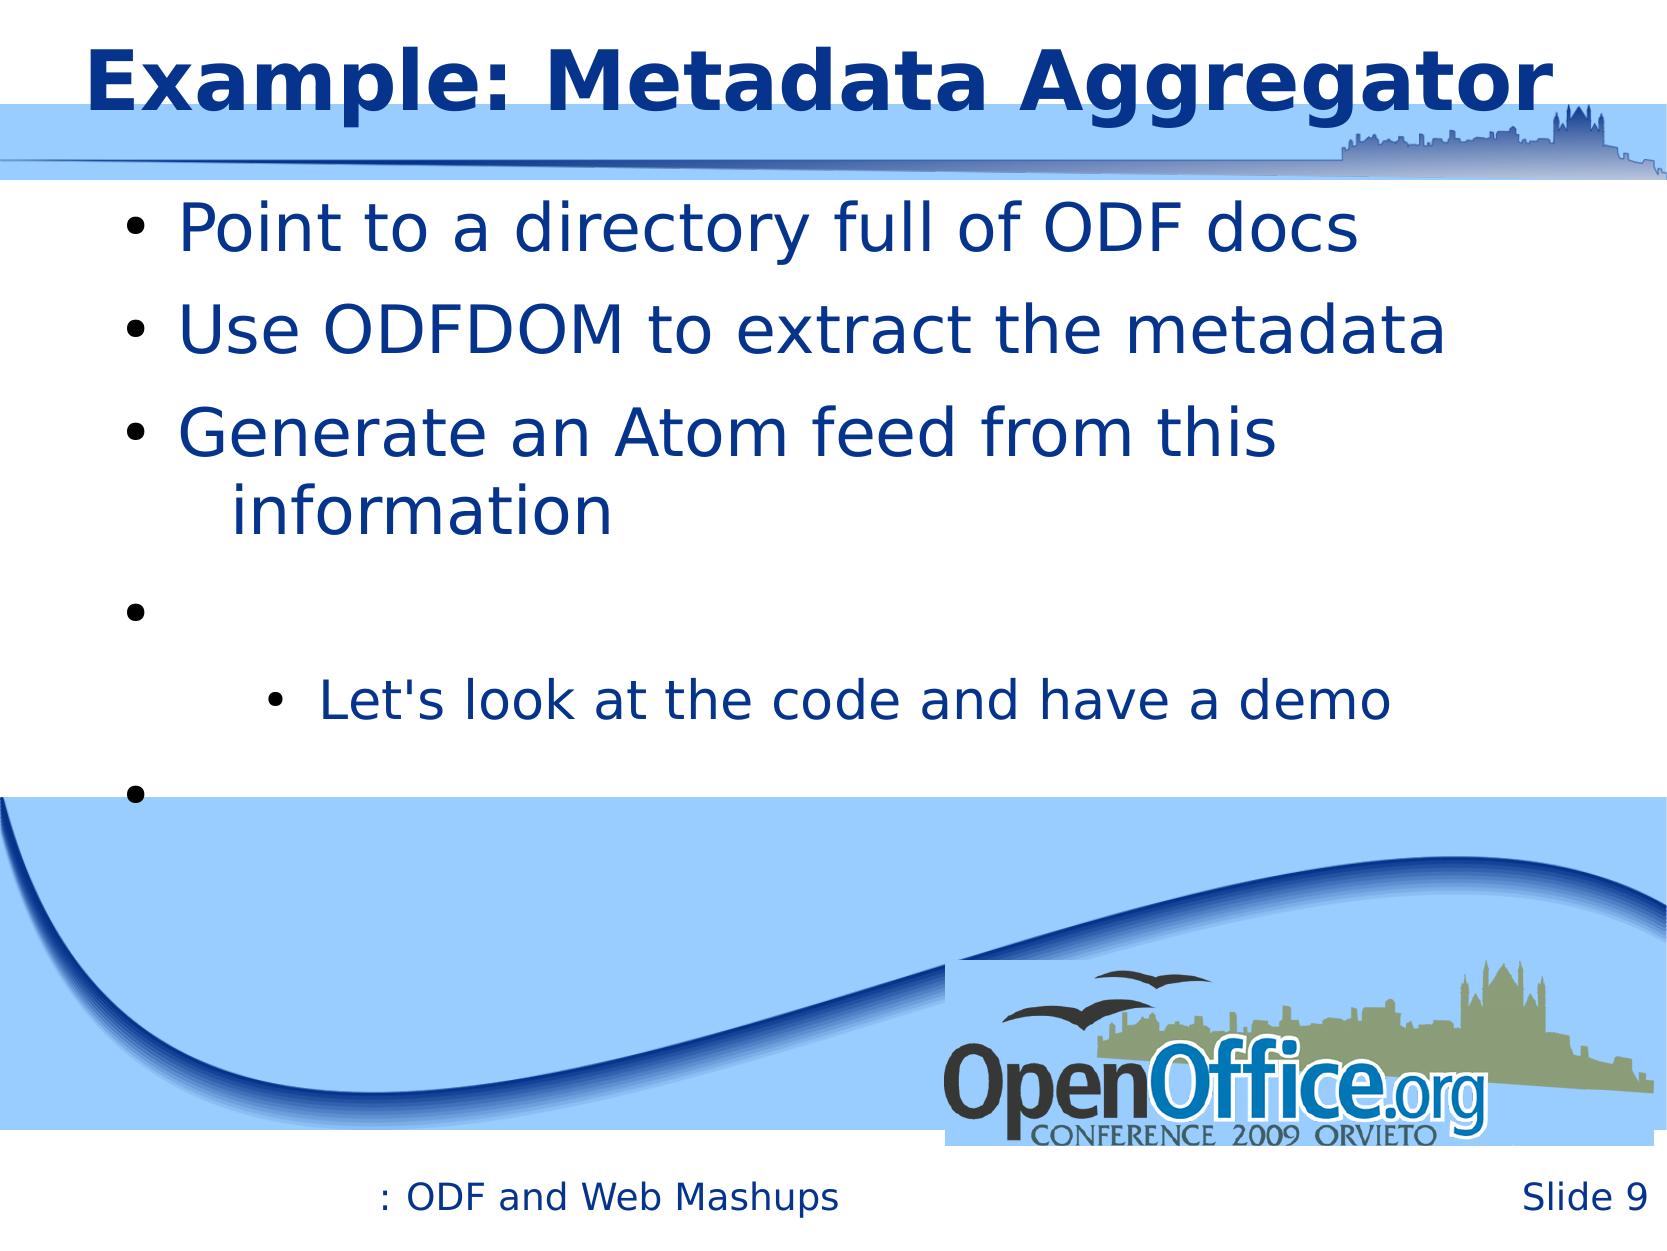

# Example: Metadata Aggregator
Point to a directory full of ODF docs
Use ODFDOM to extract the metadata
Generate an Atom feed from this information
Let's look at the code and have a demo
ODF and Web Mashups
9